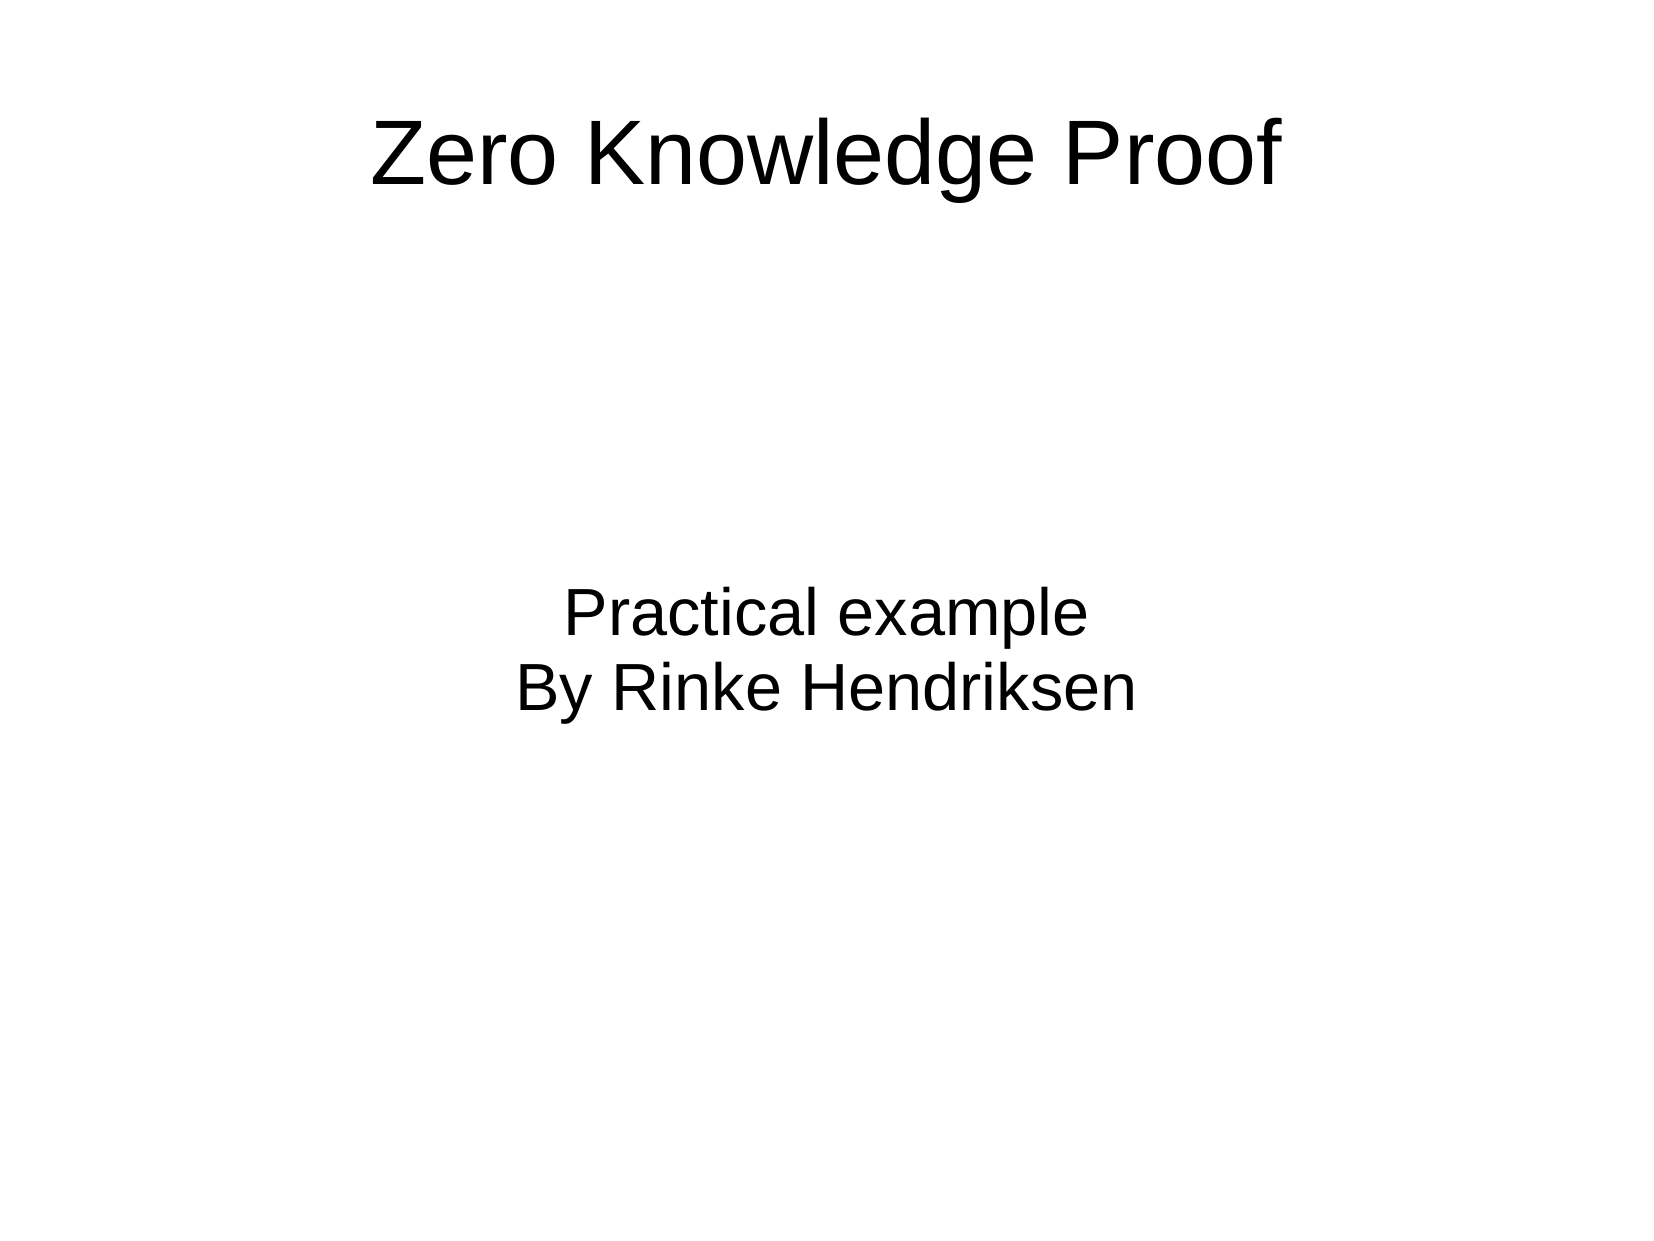

# Zero Knowledge Proof
Practical example
By Rinke Hendriksen